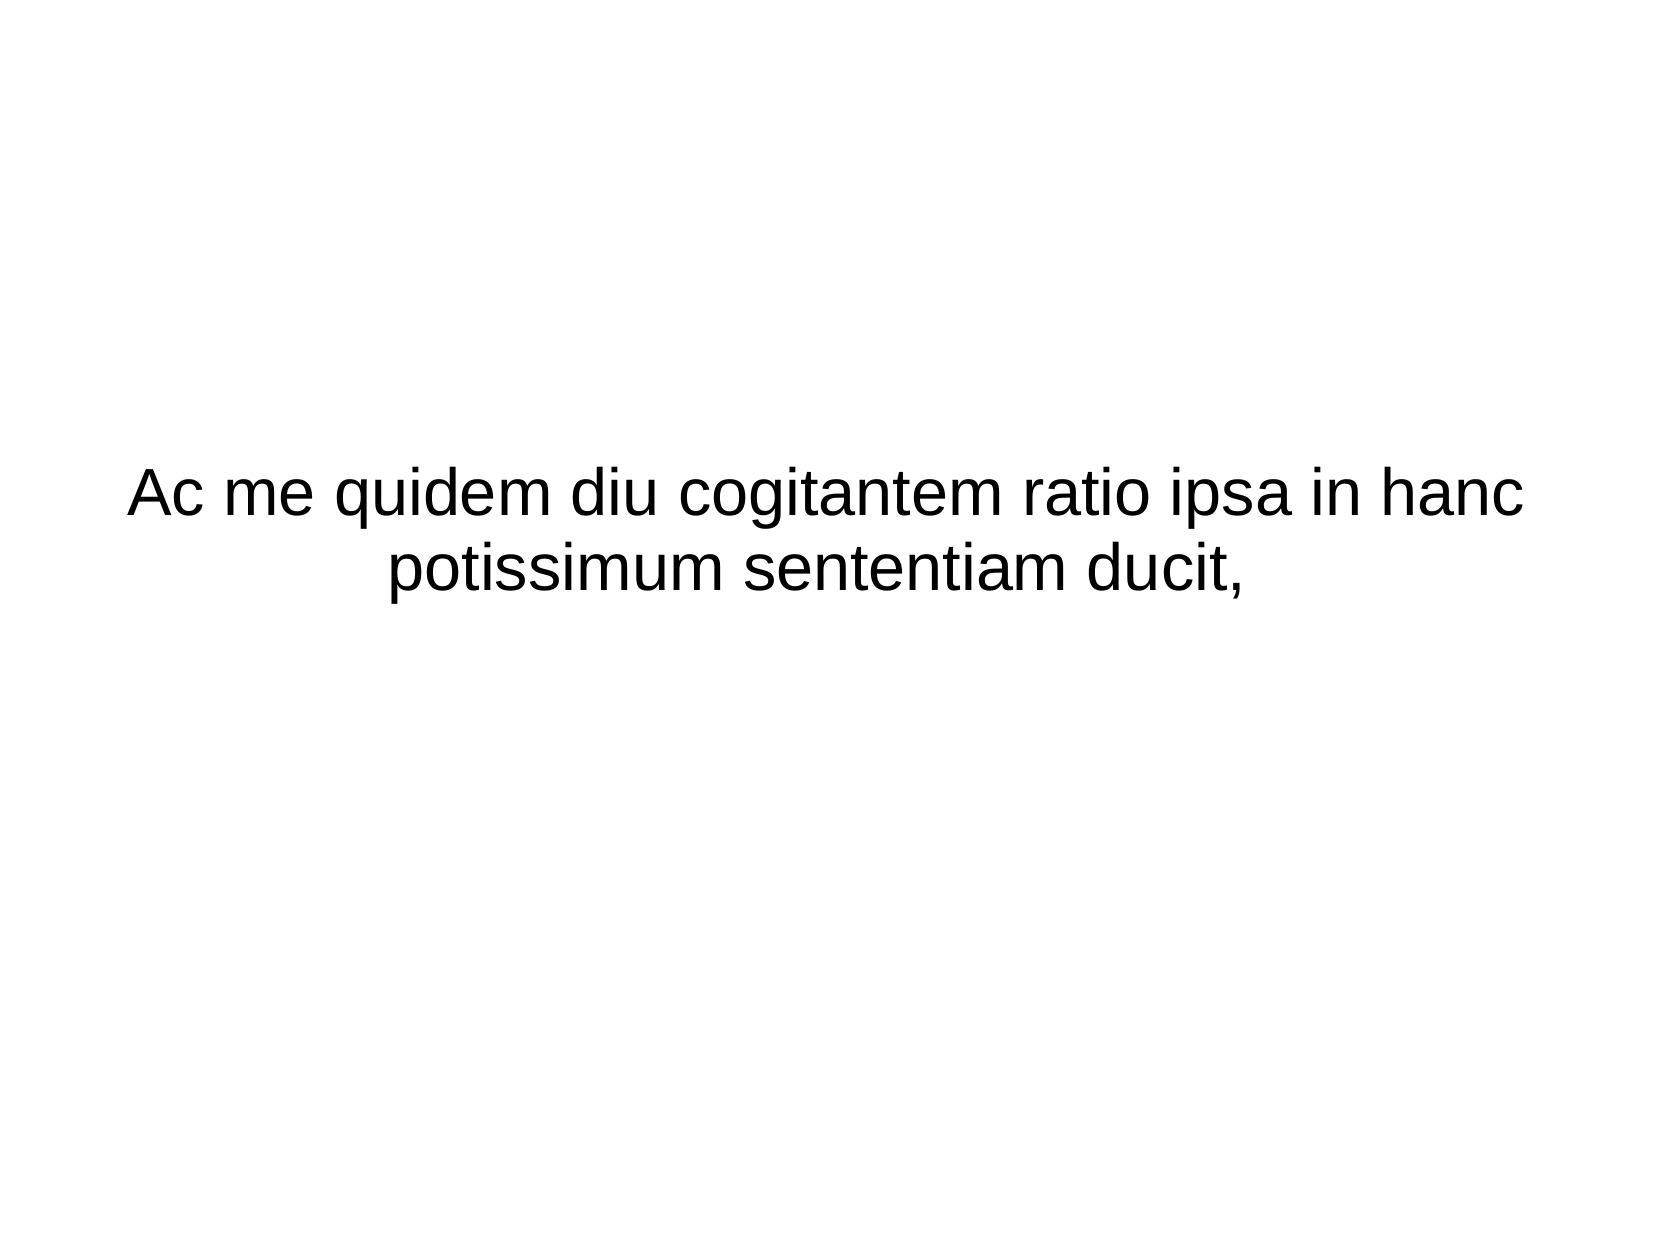

# Ac me quidem diu cogitantem ratio ipsa in hanc potissimum sententiam ducit,